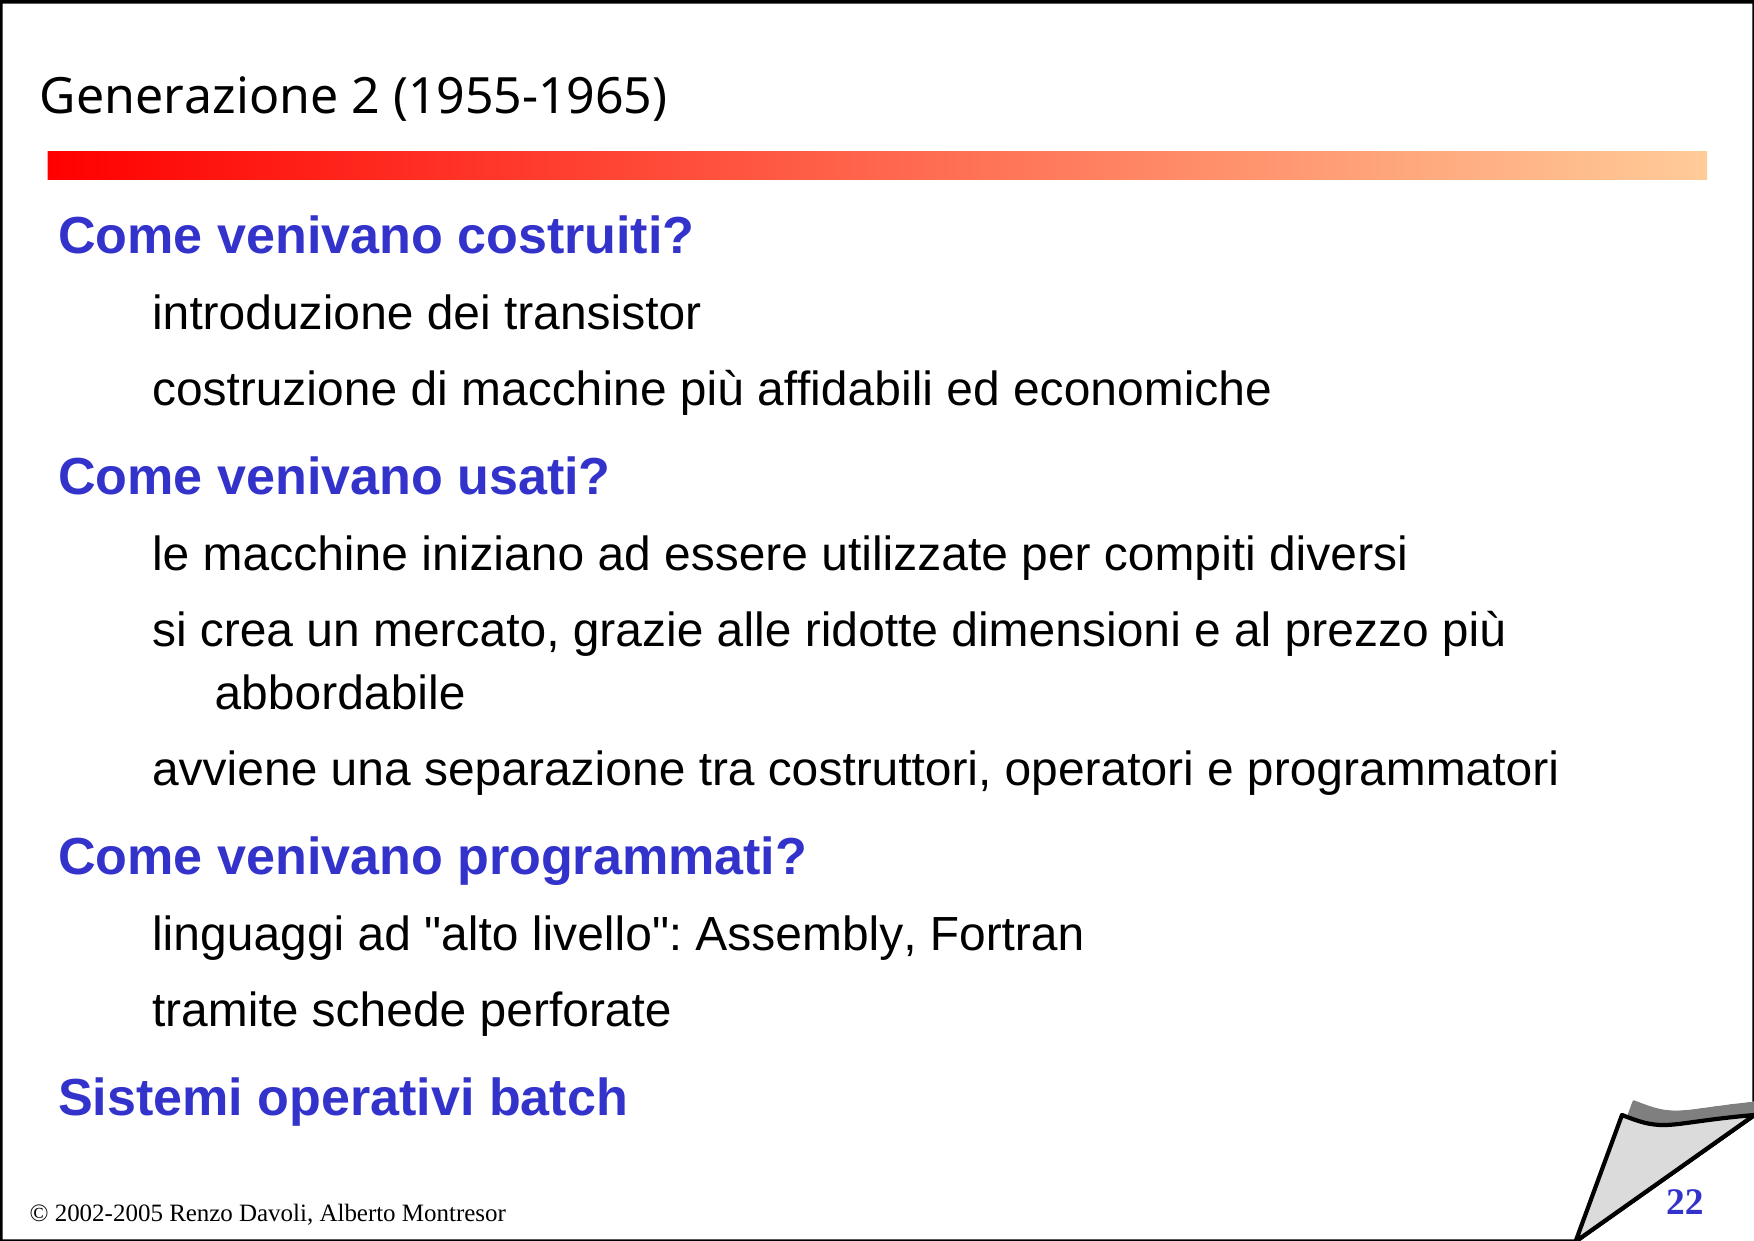

# Generazione 2 (1955-1965)
Come venivano costruiti?
introduzione dei transistor
costruzione di macchine più affidabili ed economiche
Come venivano usati?
le macchine iniziano ad essere utilizzate per compiti diversi
si crea un mercato, grazie alle ridotte dimensioni e al prezzo più abbordabile
avviene una separazione tra costruttori, operatori e programmatori
Come venivano programmati?
linguaggi ad "alto livello": Assembly, Fortran
tramite schede perforate
Sistemi operativi batch